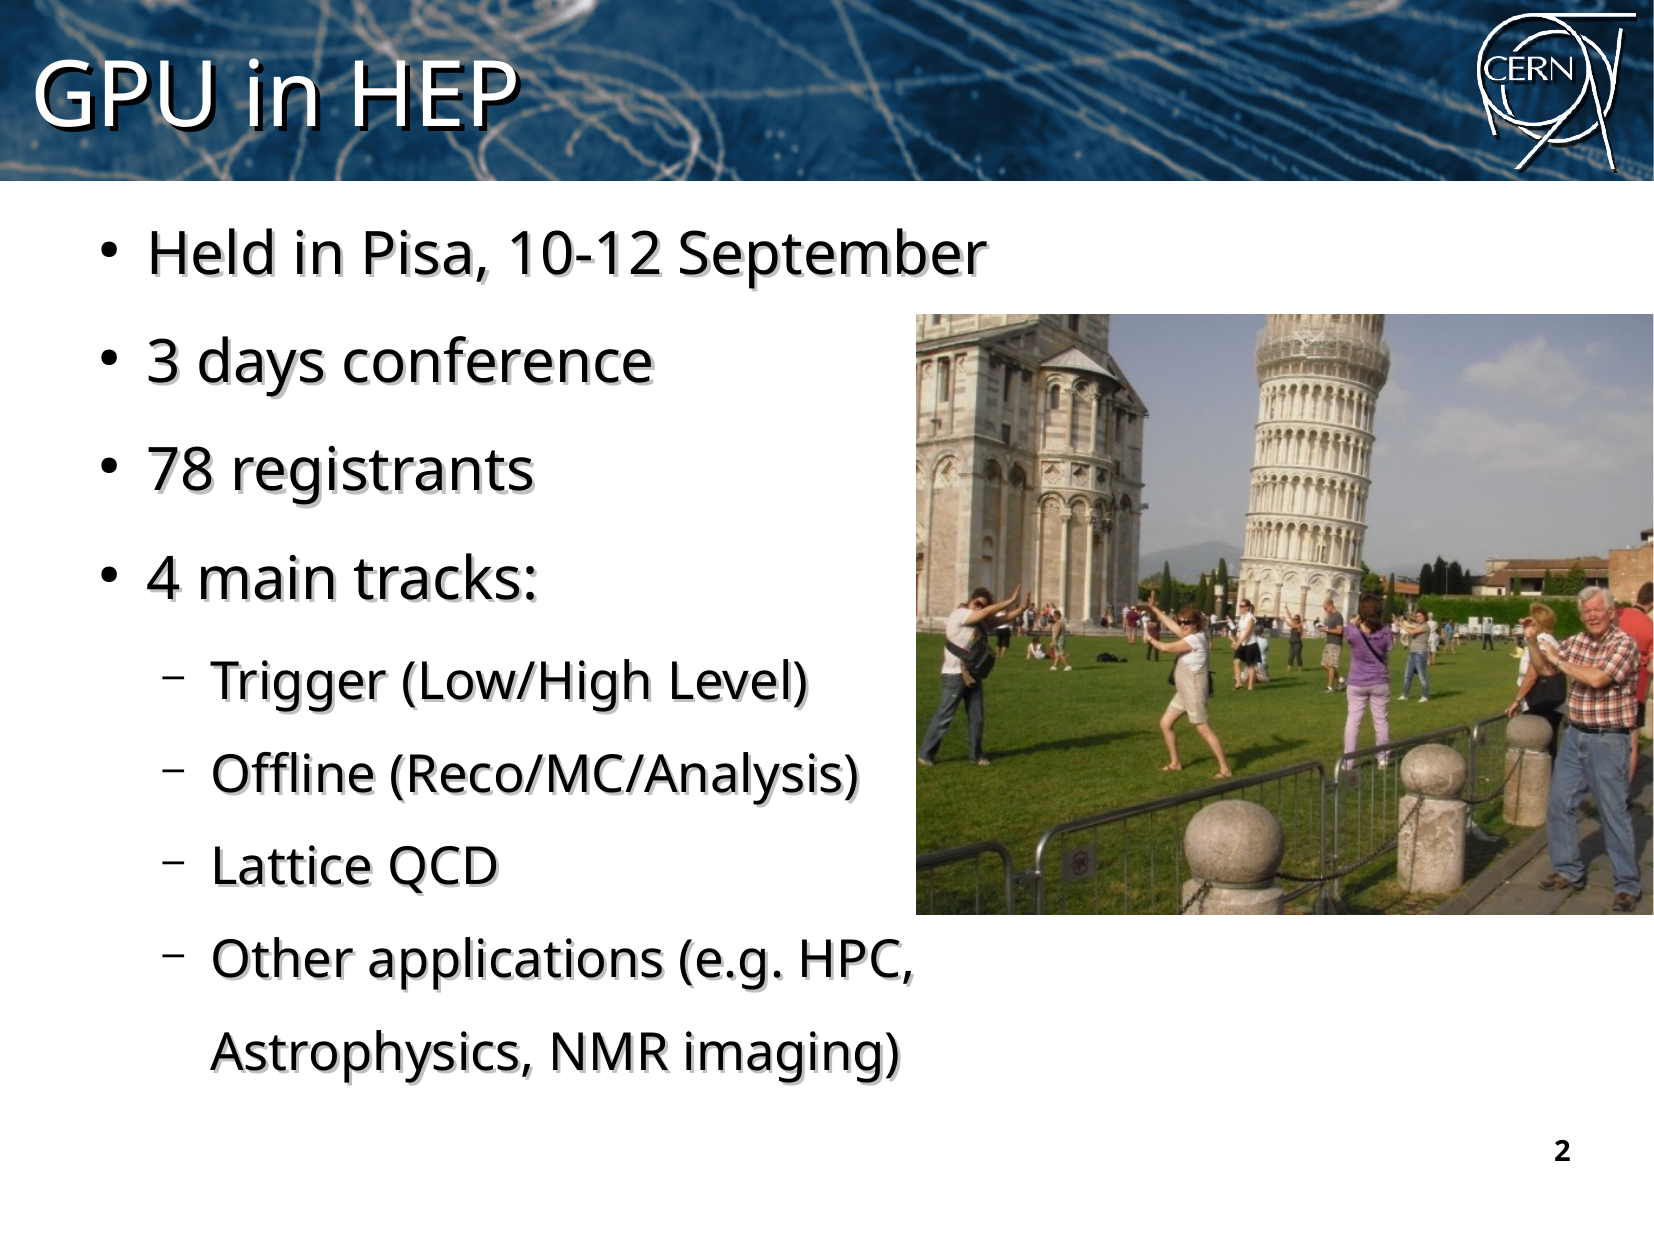

# GPU in HEP
Held in Pisa, 10-12 September
3 days conference
78 registrants
4 main tracks:
Trigger (Low/High Level)
Offline (Reco/MC/Analysis)
Lattice QCD
Other applications (e.g. HPC,
Astrophysics, NMR imaging)
2